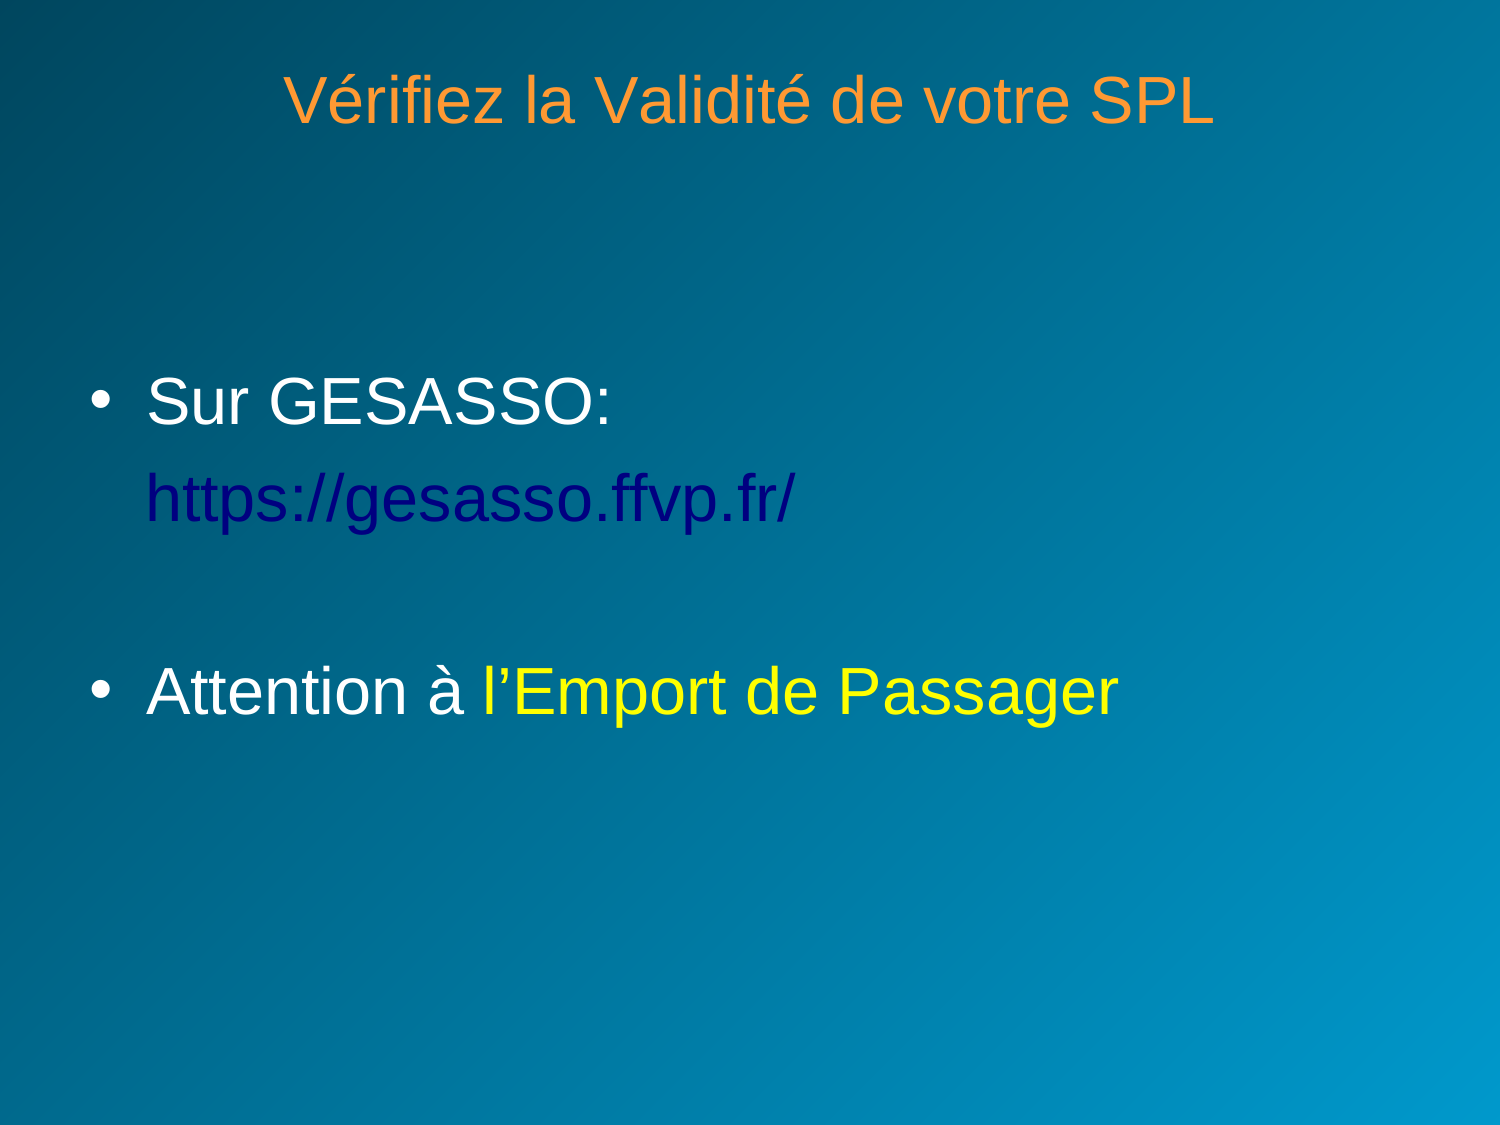

# Vérifiez la Validité de votre SPL
Sur GESASSO:
 https://gesasso.ffvp.fr/
Attention à l’Emport de Passager